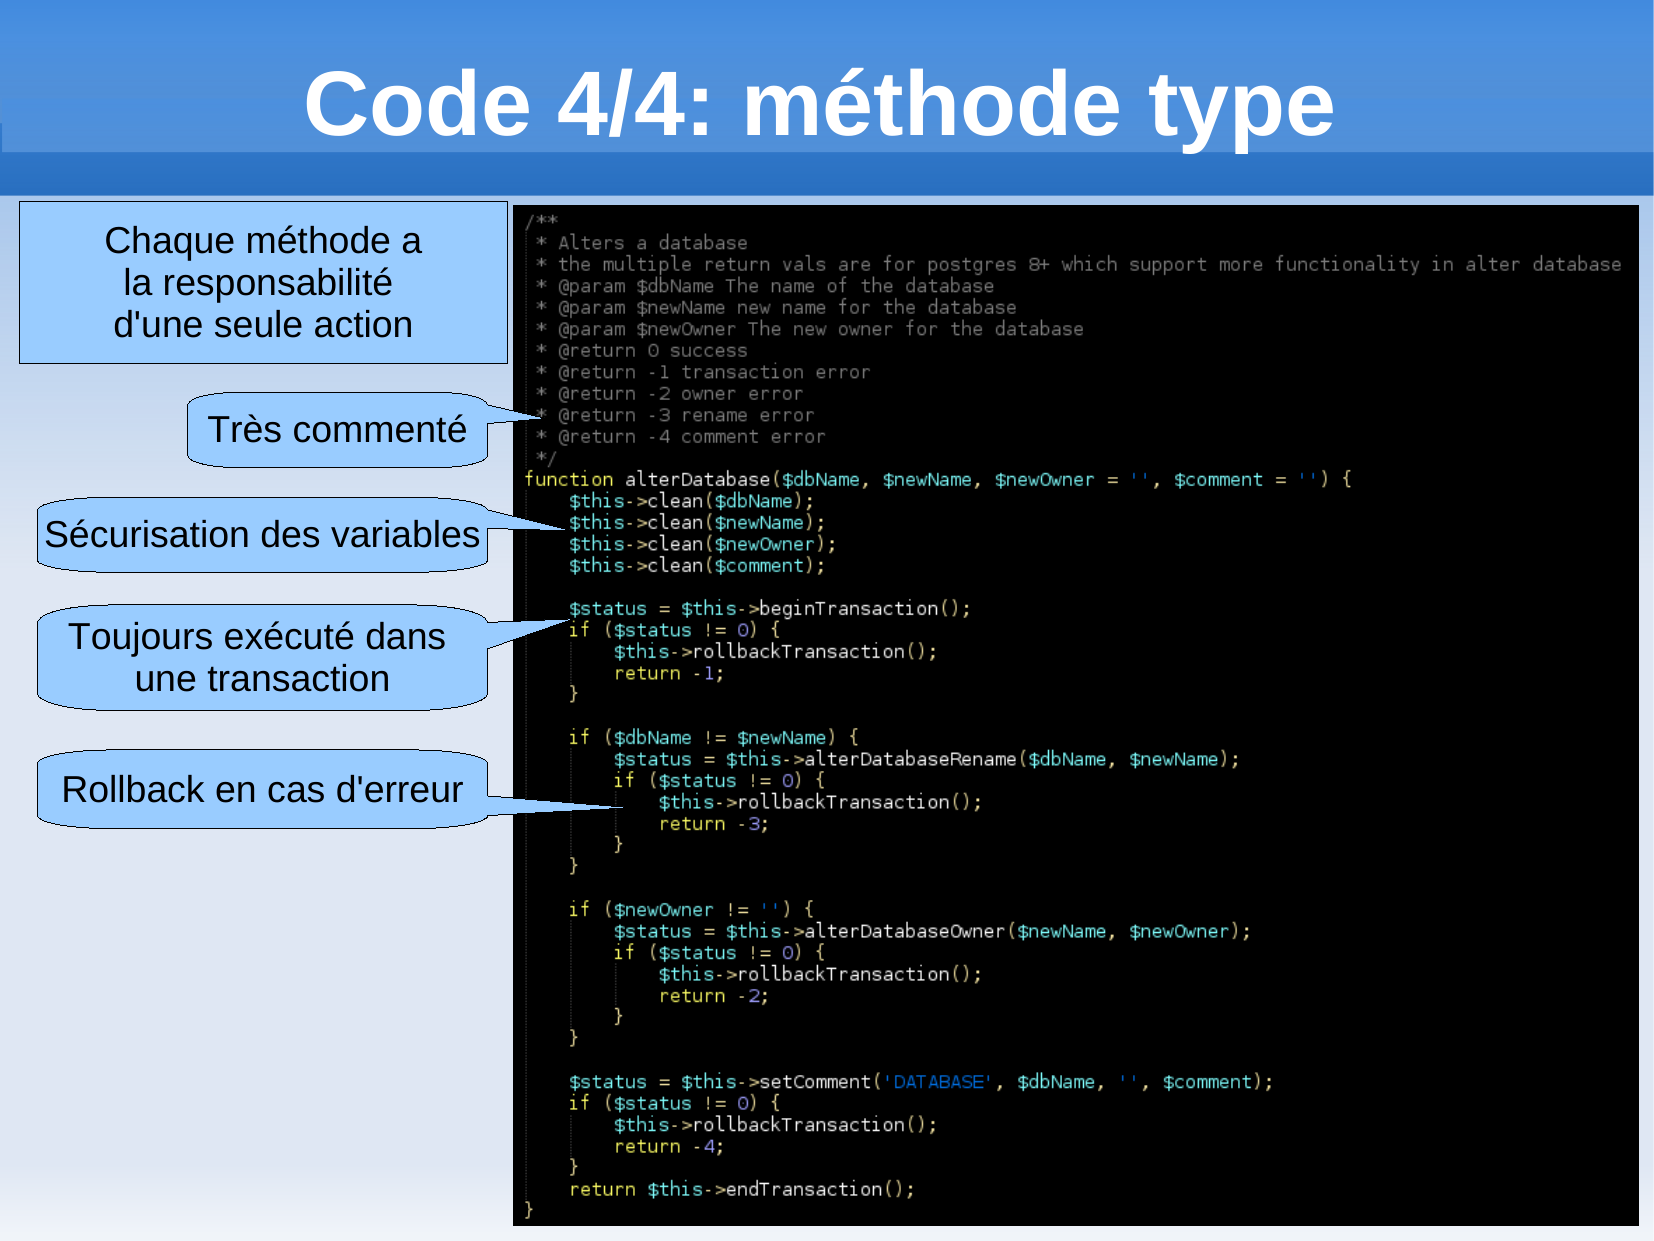

# Code 4/4: méthode type
Chaque méthode a
la responsabilité
d'une seule action
Très commenté
Sécurisation des variables
Toujours exécuté dans
une transaction
Rollback en cas d'erreur